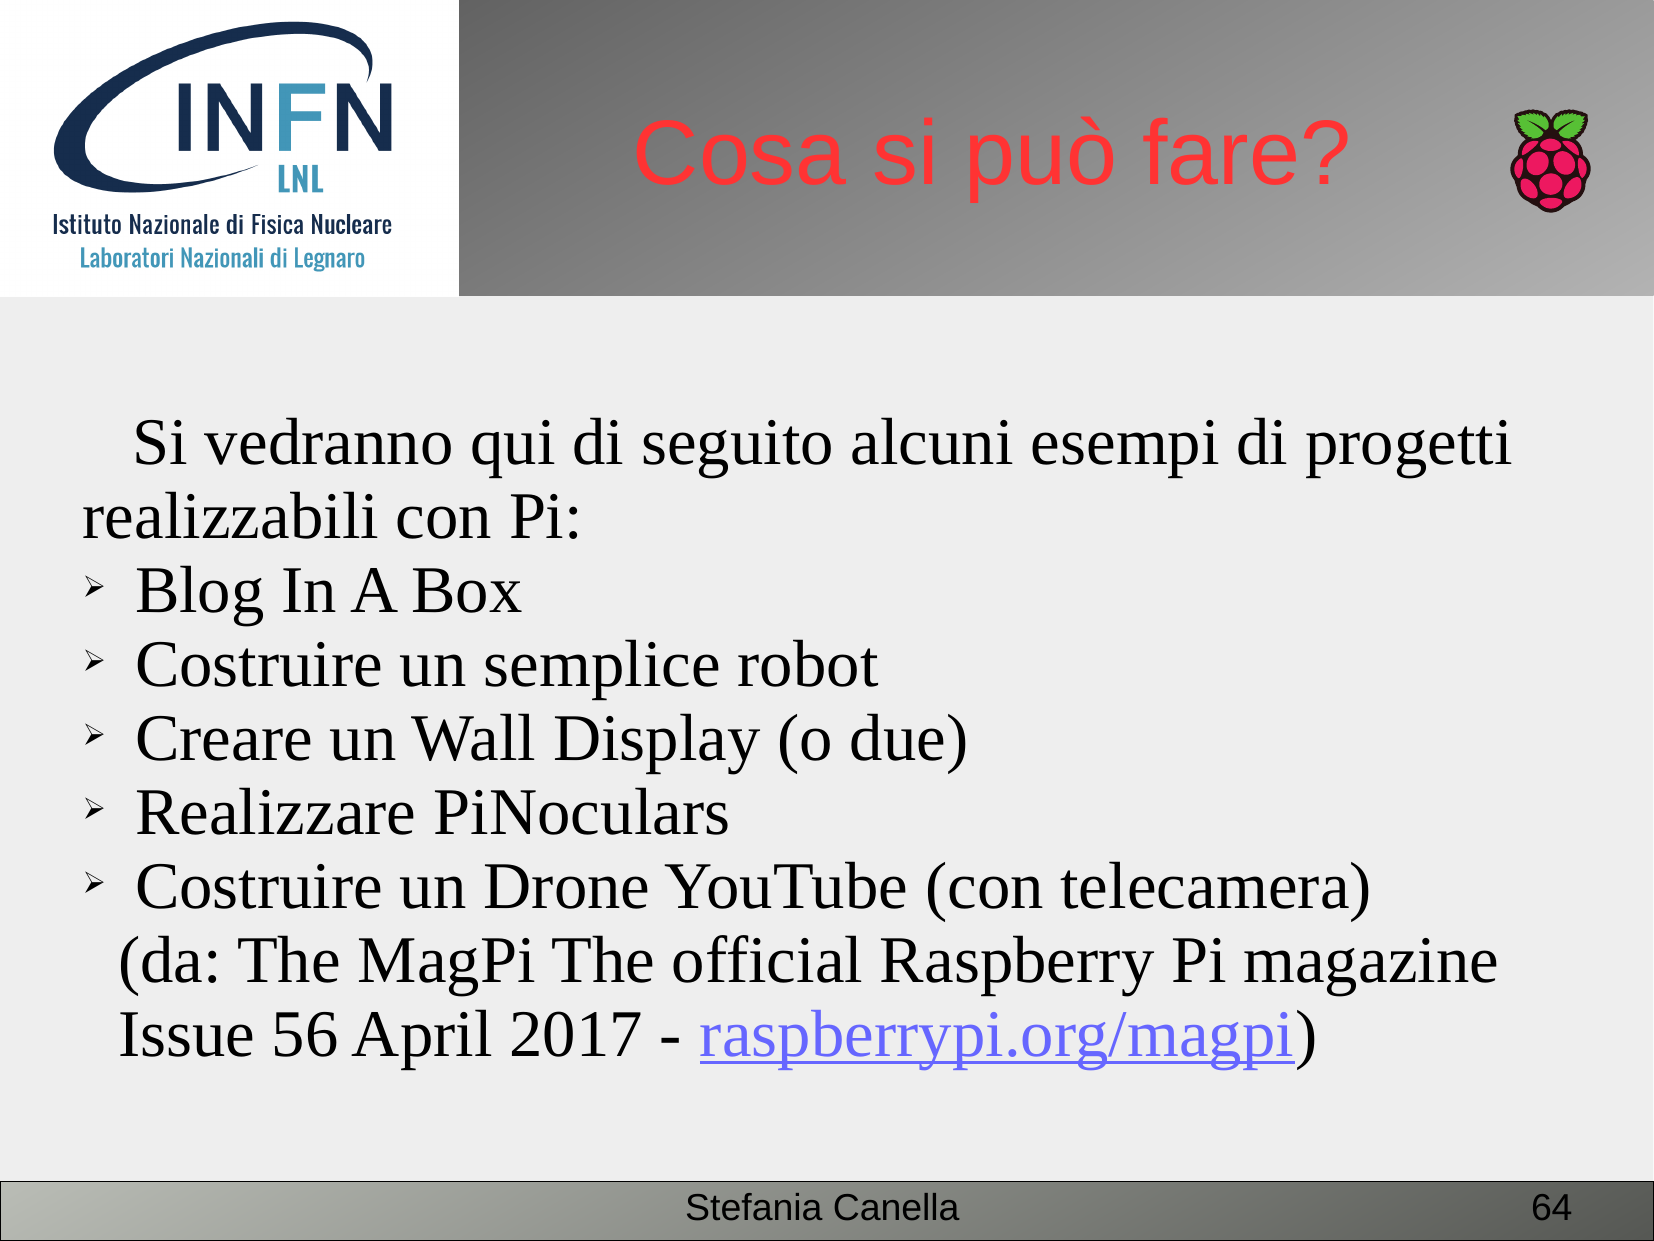

# Cosa si può fare?
 Si vedranno qui di seguito alcuni esempi di progetti realizzabili con Pi:
 Blog In A Box
 Costruire un semplice robot
 Creare un Wall Display (o due)
 Realizzare PiNoculars
 Costruire un Drone YouTube (con telecamera)
(da: The MagPi The official Raspberry Pi magazine Issue 56 April 2017 - raspberrypi.org/magpi)
Stefania Canella